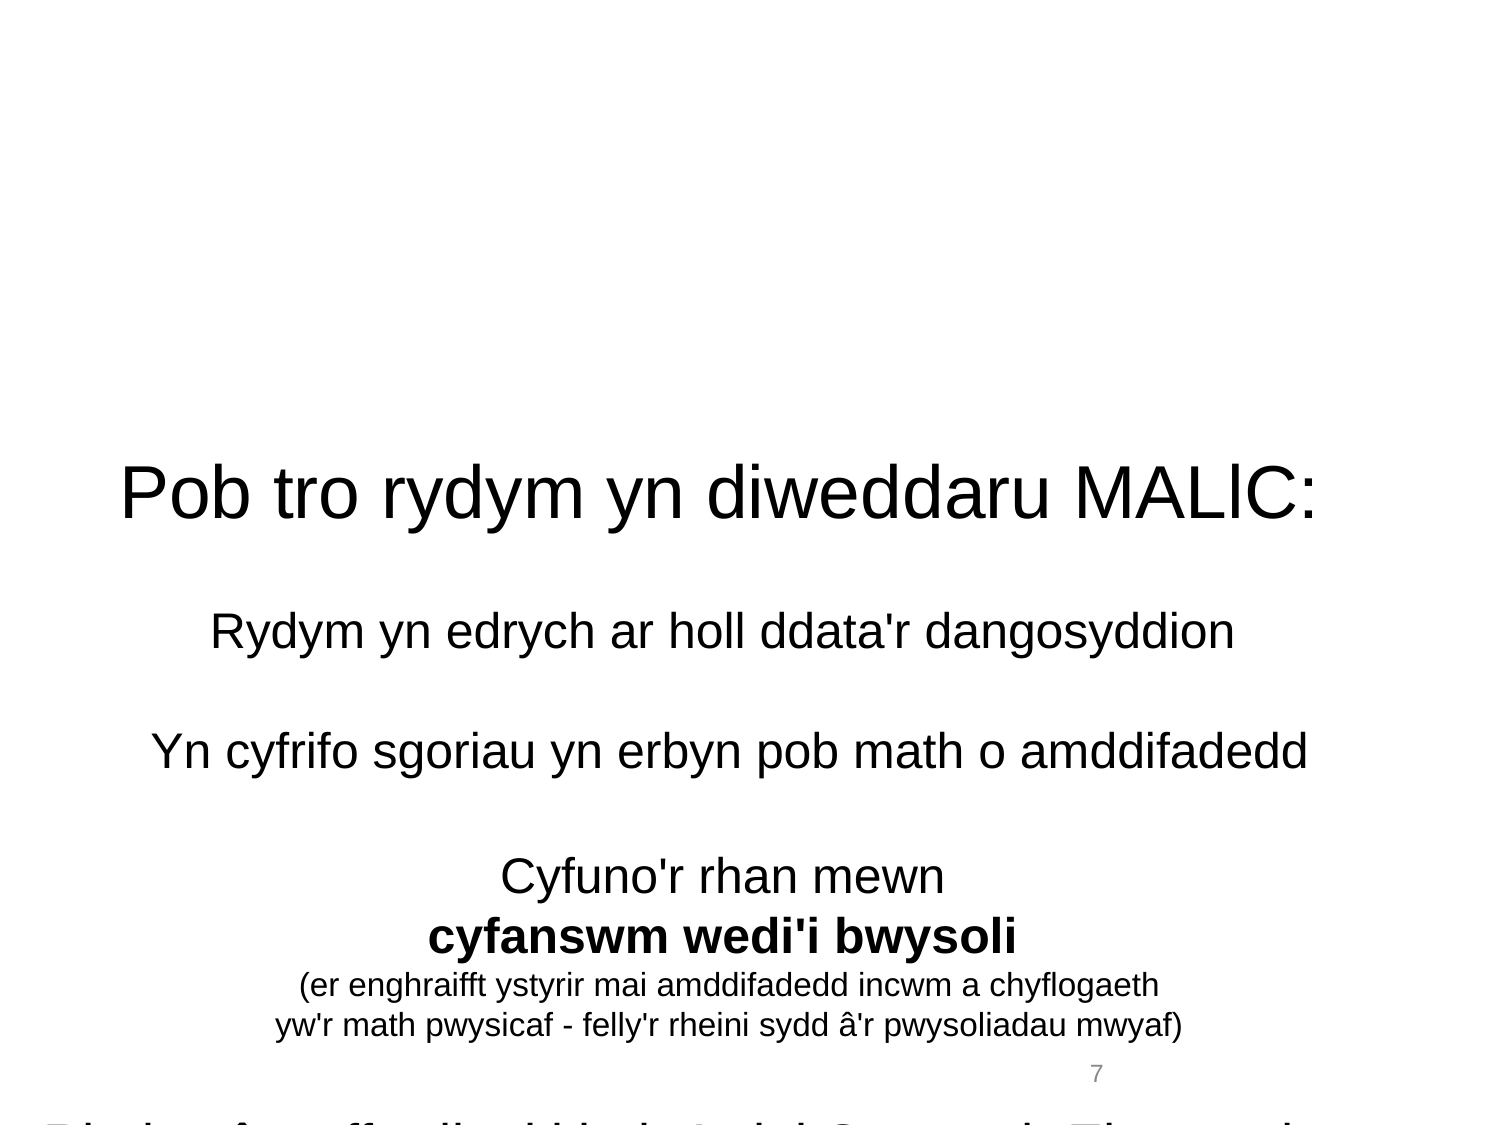

Pob tro rydym yn diweddaru MALlC:
Rydym yn edrych ar holl ddata'r dangosyddion
Yn cyfrifo sgoriau yn erbyn pob math o amddifadedd
Cyfuno'r rhan mewn
cyfanswm wedi'i bwysoli
 (er enghraifft ystyrir mai amddifadedd incwm a chyflogaeth
yw'r math pwysicaf - felly'r rheini sydd â'r pwysoliadau mwyaf)
Rhoi sgôr cyffredinol i bob Ardal Cynnyrch Ehangach yng Nghymru sy'n eu galluogi i gael eu gosod mewn safleoedd
4